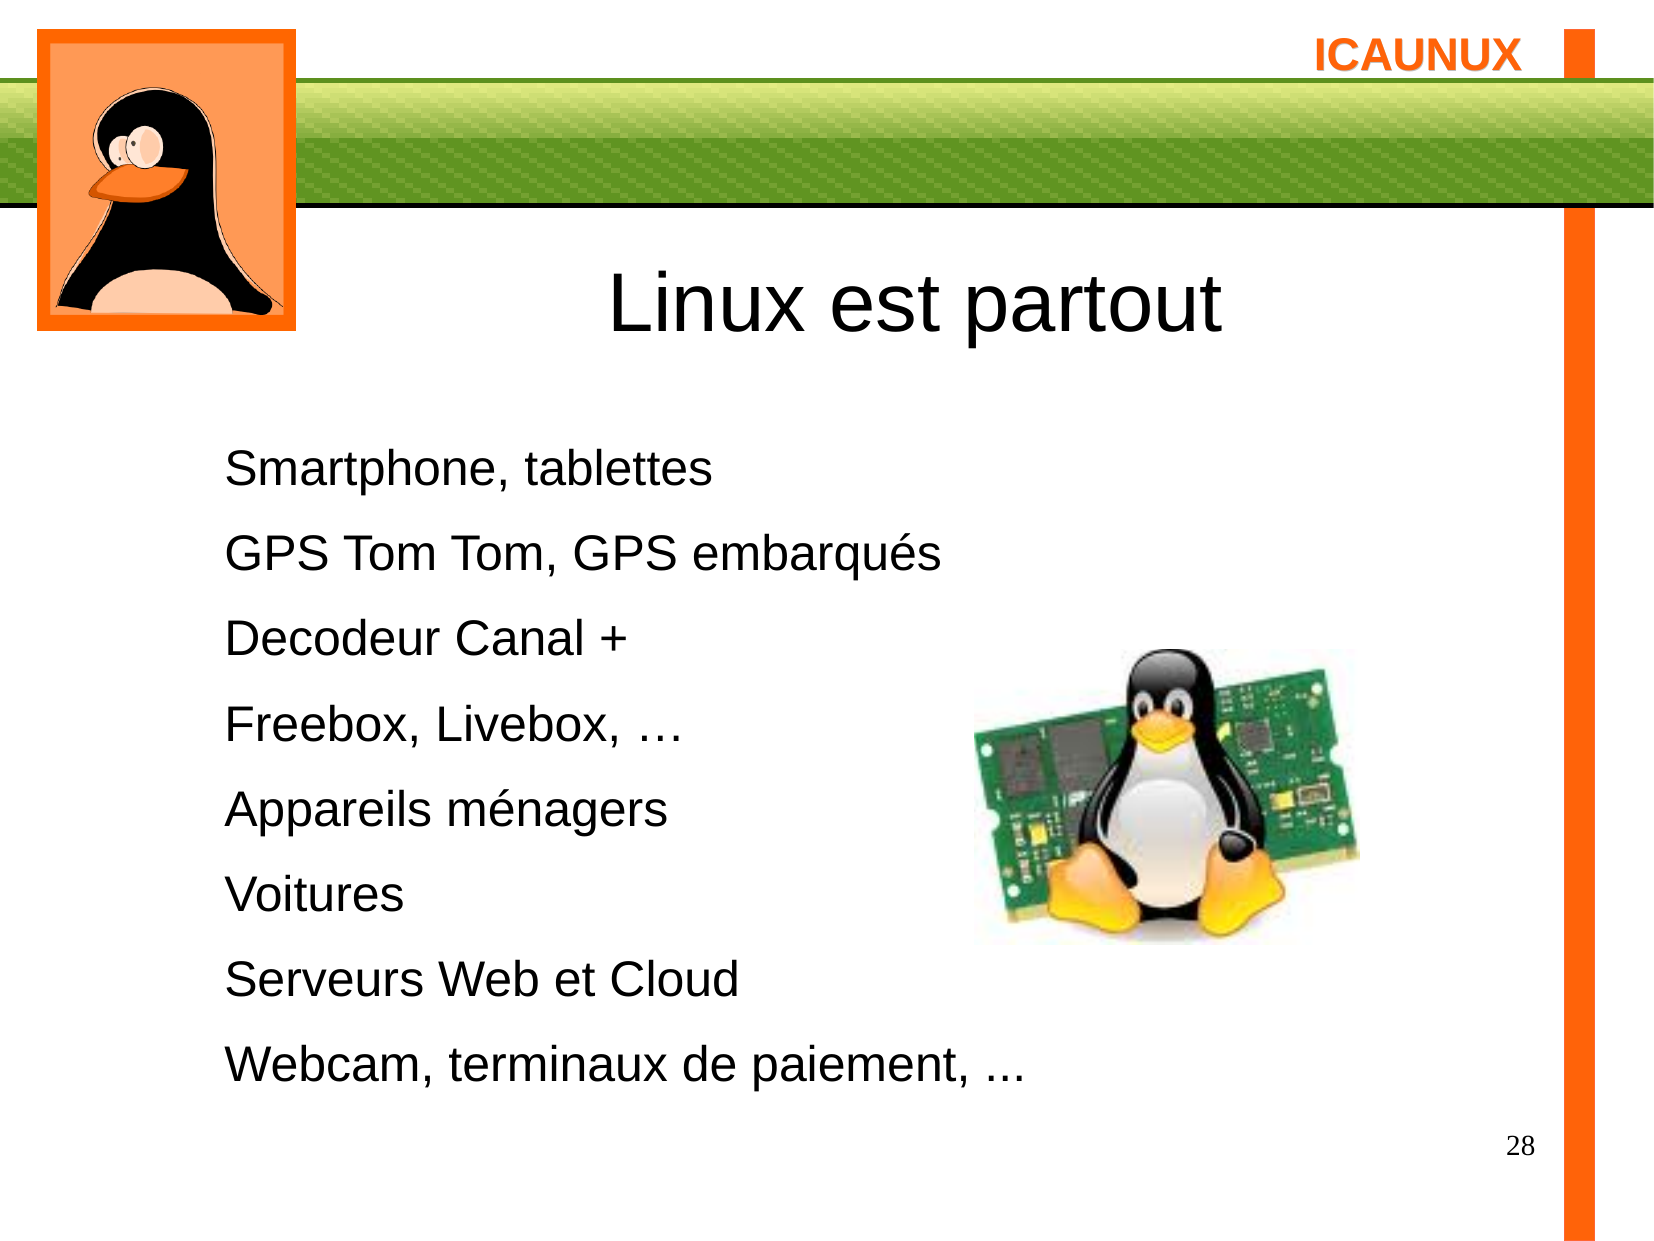

# Linux est partout
Smartphone, tablettes
GPS Tom Tom, GPS embarqués
Decodeur Canal +
Freebox, Livebox, …
Appareils ménagers
Voitures
Serveurs Web et Cloud
Webcam, terminaux de paiement, ...
28